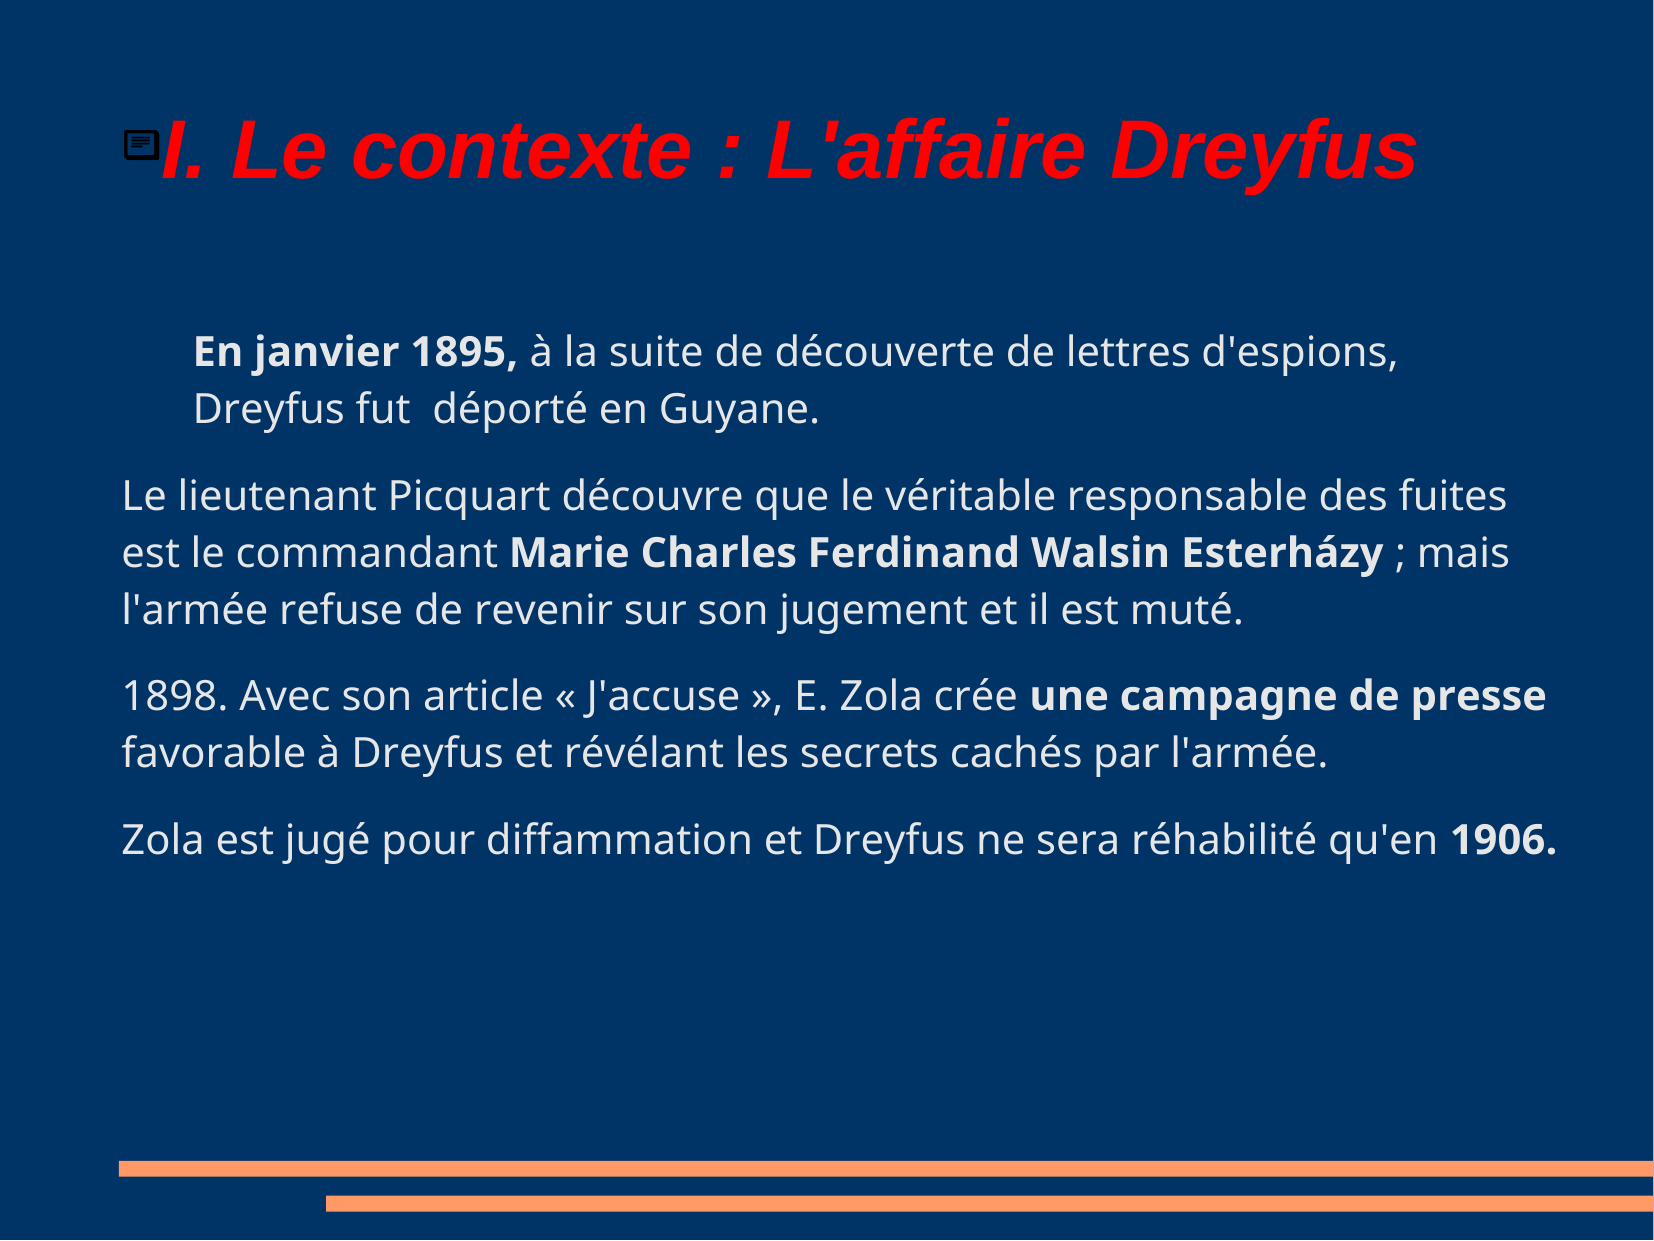

# I. Le contexte : L'affaire Dreyfus
En janvier 1895, à la suite de découverte de lettres d'espions, Dreyfus fut déporté en Guyane.
Le lieutenant Picquart découvre que le véritable responsable des fuites est le commandant Marie Charles Ferdinand Walsin Esterházy ; mais l'armée refuse de revenir sur son jugement et il est muté.
1898. Avec son article « J'accuse », E. Zola crée une campagne de presse favorable à Dreyfus et révélant les secrets cachés par l'armée.
Zola est jugé pour diffammation et Dreyfus ne sera réhabilité qu'en 1906.
P
Le passé : Paragraphe 3 : rappel du fait que les avantages actuels (liberté de circulation l. 23, liberté d’expression l. 24, liberté de conscience, l. 24) ont été dus à une longue lutte (république évoquée implicitement par la « tyrannie », qui rappelle l’ancien régime
Sang : métonymie (l. 27) pour dire le sacrifice.
Le présent :
39 : l’innocent en question est Dreyfus, injustement accusé.
Péroraison : l. 48-fin.
Appel à se lancer dans l’aventure.
Hypothèse postliminaire : en fait Zola ne souhaite pas faire un discours général sur les jeunes mais les appeler à s’impliquer précisément dans un combat contre l’injustice commise envers le capitaine drayfus. TT discours est une forme de manipulation (ùmême si c’est pour la bonne cause.
II. Etude précise
TE préliminaire :
1. s’impliquer dans son discours (pronoms, affirmation)
-quel pronom utilise Zola pour se désigner ? A qui correspond-il ? « nous » : les aînés (l. 4). L. 19 : « tes pères » désigne aussi les morts.
-affirmation : présent de vérité géénrale,,
2. s’adapter au destinataire ; les jeunes gens, leurs caractéristiques.
-usage des pronoms : 2e personne du singulier au début ; à la fin du pluriel : volonté d’impliquer tous les jeunes, de créer un mouvement de masse.
-début du discouts : exorde : adresse directe. Répétition, apostrophe, anaphore de jeunesse au début des paragraphes : modes de persuasion.
3. réfuter autres
Désignation des adversaires de Zola :
partie 3 du texte : « tyrannie » : englobe lancien régime mais aussi les pouvoir contemporain.
Partie 4 : « garde-chiourme » (l. 44-45) : à l(origine, préposé qui surveille les bagnards, réputés pour leur violence ; or les galères ont été supprimé à l’époque de ZOla ; de manière figuré, partisans d’une justice expéditive et punitive.
Champs lexicaux : indiquant les valeurs de l’auteur par 3.
-le champ lexical de la souffrance (si=ouffrancesn l. 19, sang,n l. 26) : sacrifices contre
-par
Pour la fois suivante en demi-classe (jeudi) :
Entraînement à l’écriture.
A la manière de Zola, écrire un plaidoyer appelant votre génération à utiliser les techno pour changer la société ? Argumentation d’une page grand format. Relever une pârtie, passeront en classe.
Décomposer le texte en plusieurs temps, s’dresser directement, user d’anaphore, d’apostrophe, de pronoms.
Définition fig style :
Anaphore :
Apostrophe :
4. trace écrite finale :
Petit chapeau problématique : que signifie argumenter ?
Tout texte argumentatif défend une prise de position en s'opposant implicitement ou explicitement à ceux qui pensent le contraire. Si le texte n'est pas adressé à l'adversaire lui-même, il vise à empêcher le lecteur de prendre cet adversaire au sérieux. Si le texte est directement adressé à l'adversaire, il vise à réduire l'autre au silence, sans chercher à le convaincre. Il a donc 2 fonctions dominantes :
Fonction persuasive : lorsque Zola cherche à convaincre la jeunesse, à lui faire partager son point de vue en faisant appel à ses sentiments (persuader) ou à sa raison (convaincre).
- Fonction polémique : lorsque l'objectif premier de l'émetteur est de ridiculiser celui ou ceux avec lesquels il n'est pas d'accord.